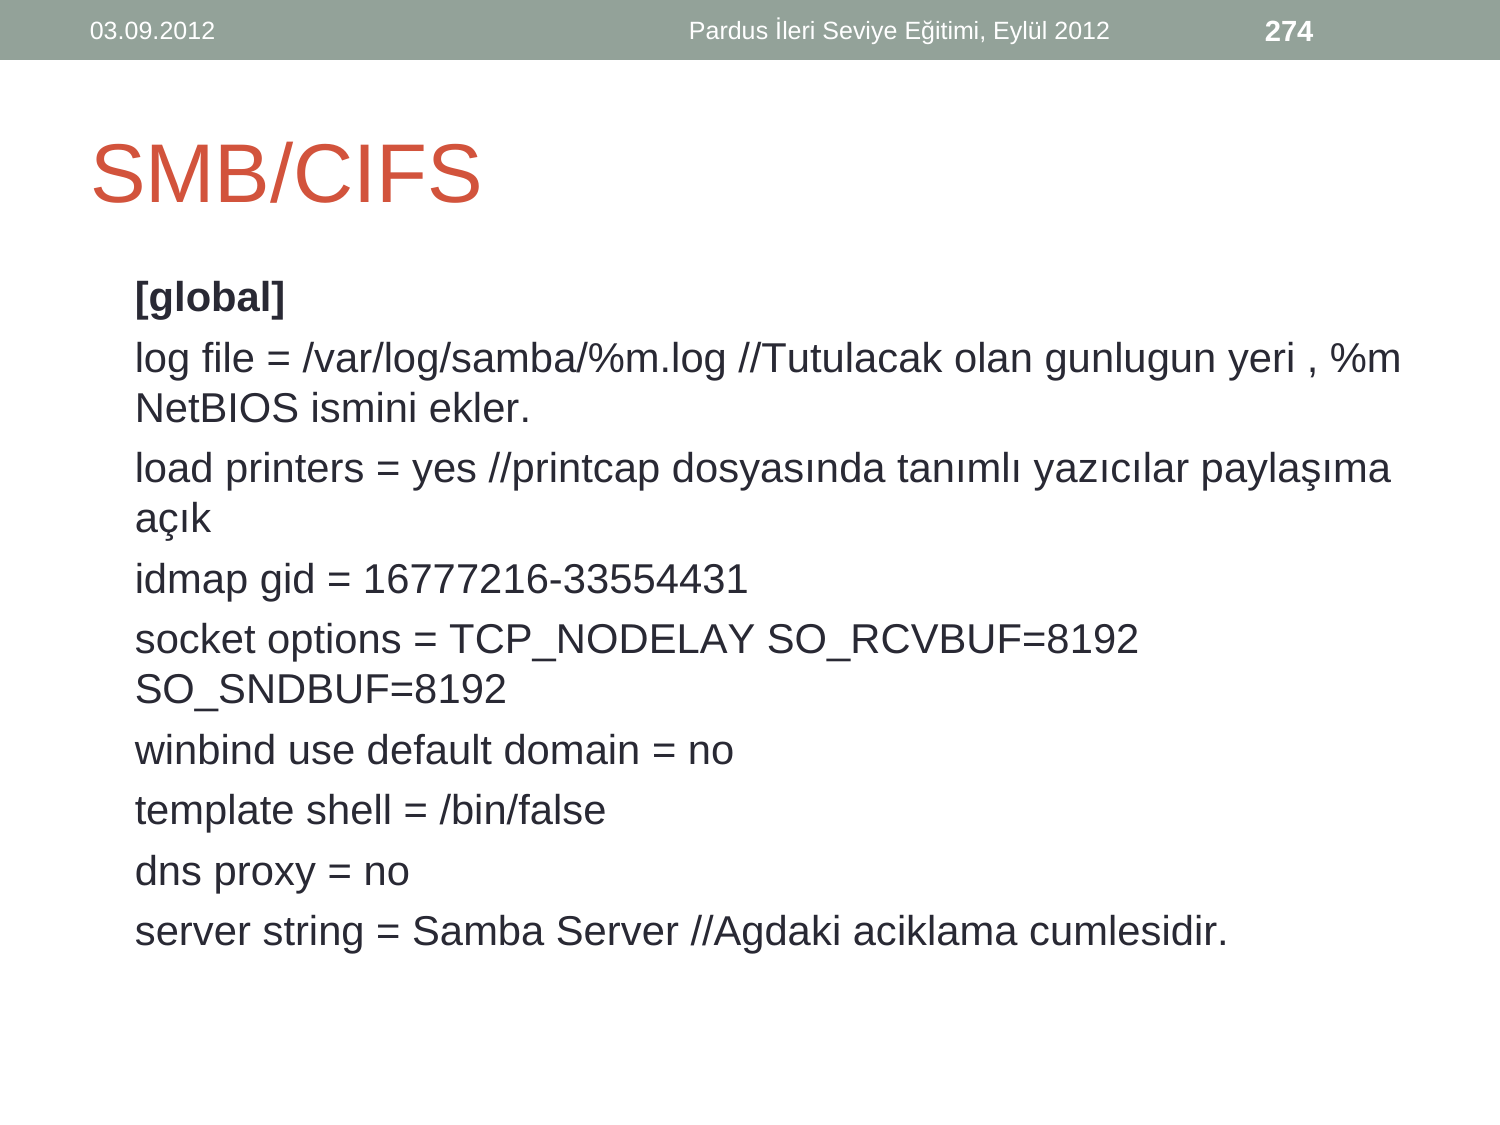

03.09.2012
Pardus İleri Seviye Eğitimi, Eylül 2012
# SMB/CIFS
[global]
log file = /var/log/samba/%m.log //Tutulacak olan gunlugun yeri , %m NetBIOS ismini ekler.
load printers = yes //printcap dosyasında tanımlı yazıcılar paylaşıma açık
idmap gid = 16777216-33554431
socket options = TCP_NODELAY SO_RCVBUF=8192 SO_SNDBUF=8192
winbind use default domain = no
template shell = /bin/false
dns proxy = no
server string = Samba Server //Agdaki aciklama cumlesidir.